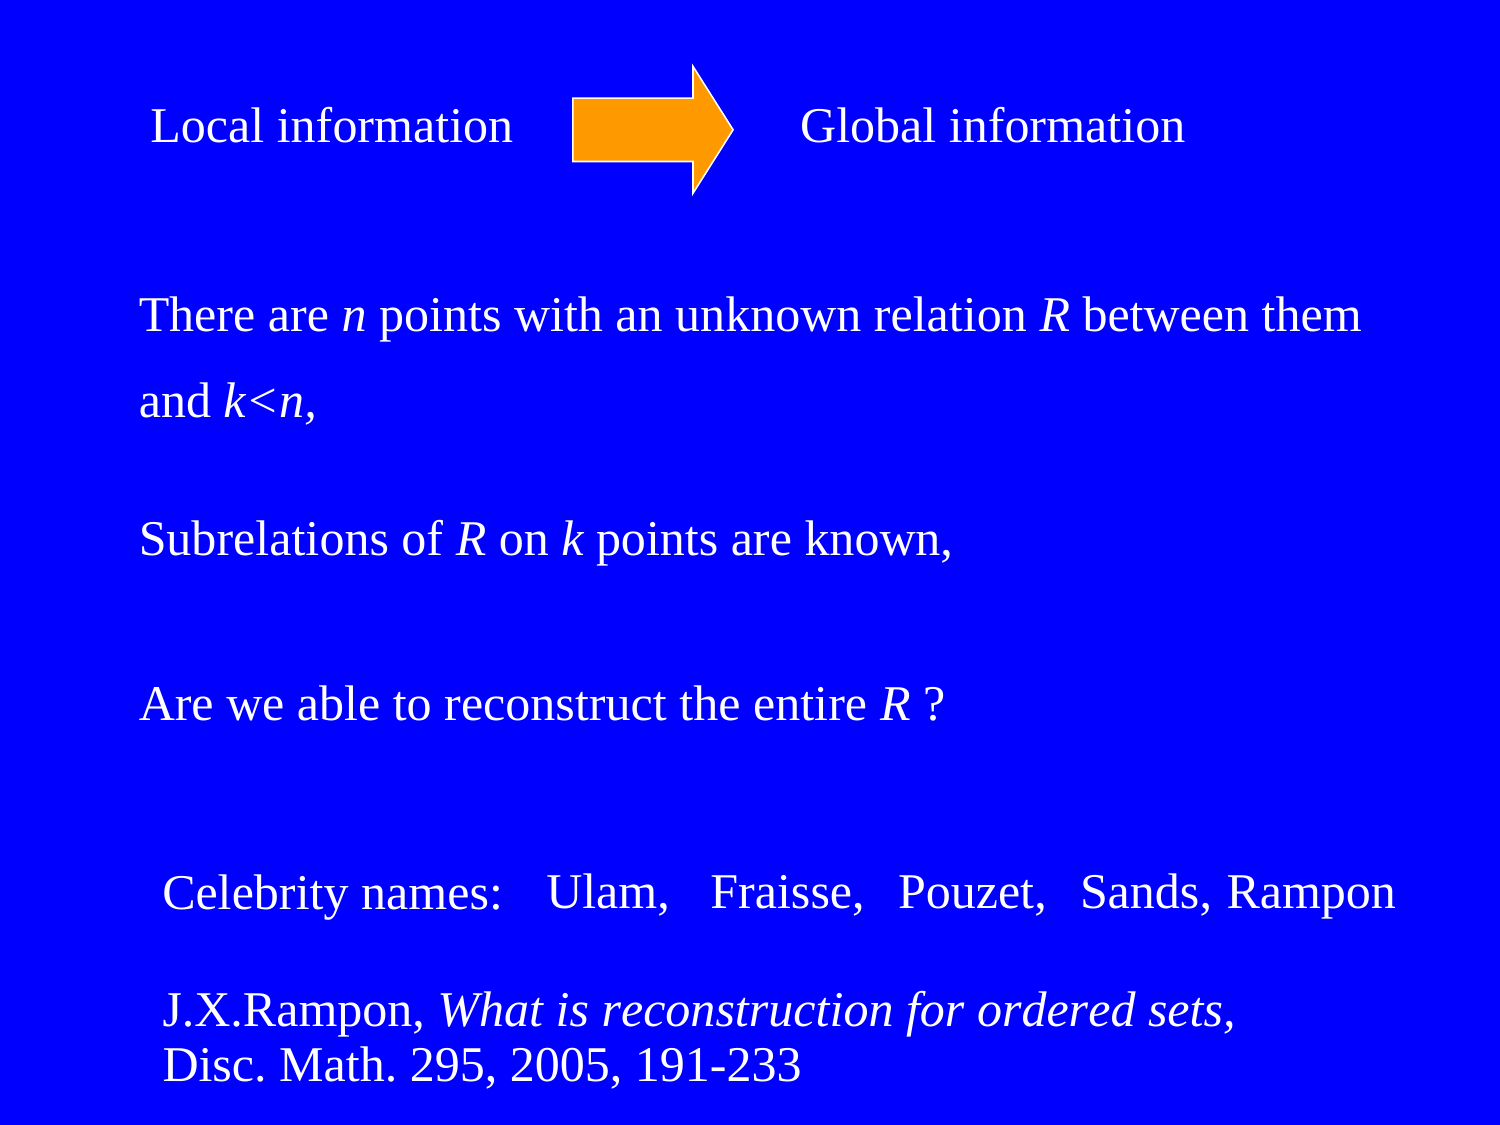

Local information
Global information
There are n points with an unknown relation R between them
and k<n,
Subrelations of R on k points are known,
Are we able to reconstruct the entire R ?
Ulam,
Fraisse,
Pouzet,
Sands,
Rampon
Celebrity names:
J.X.Rampon, What is reconstruction for ordered sets,
Disc. Math. 295, 2005, 191-233